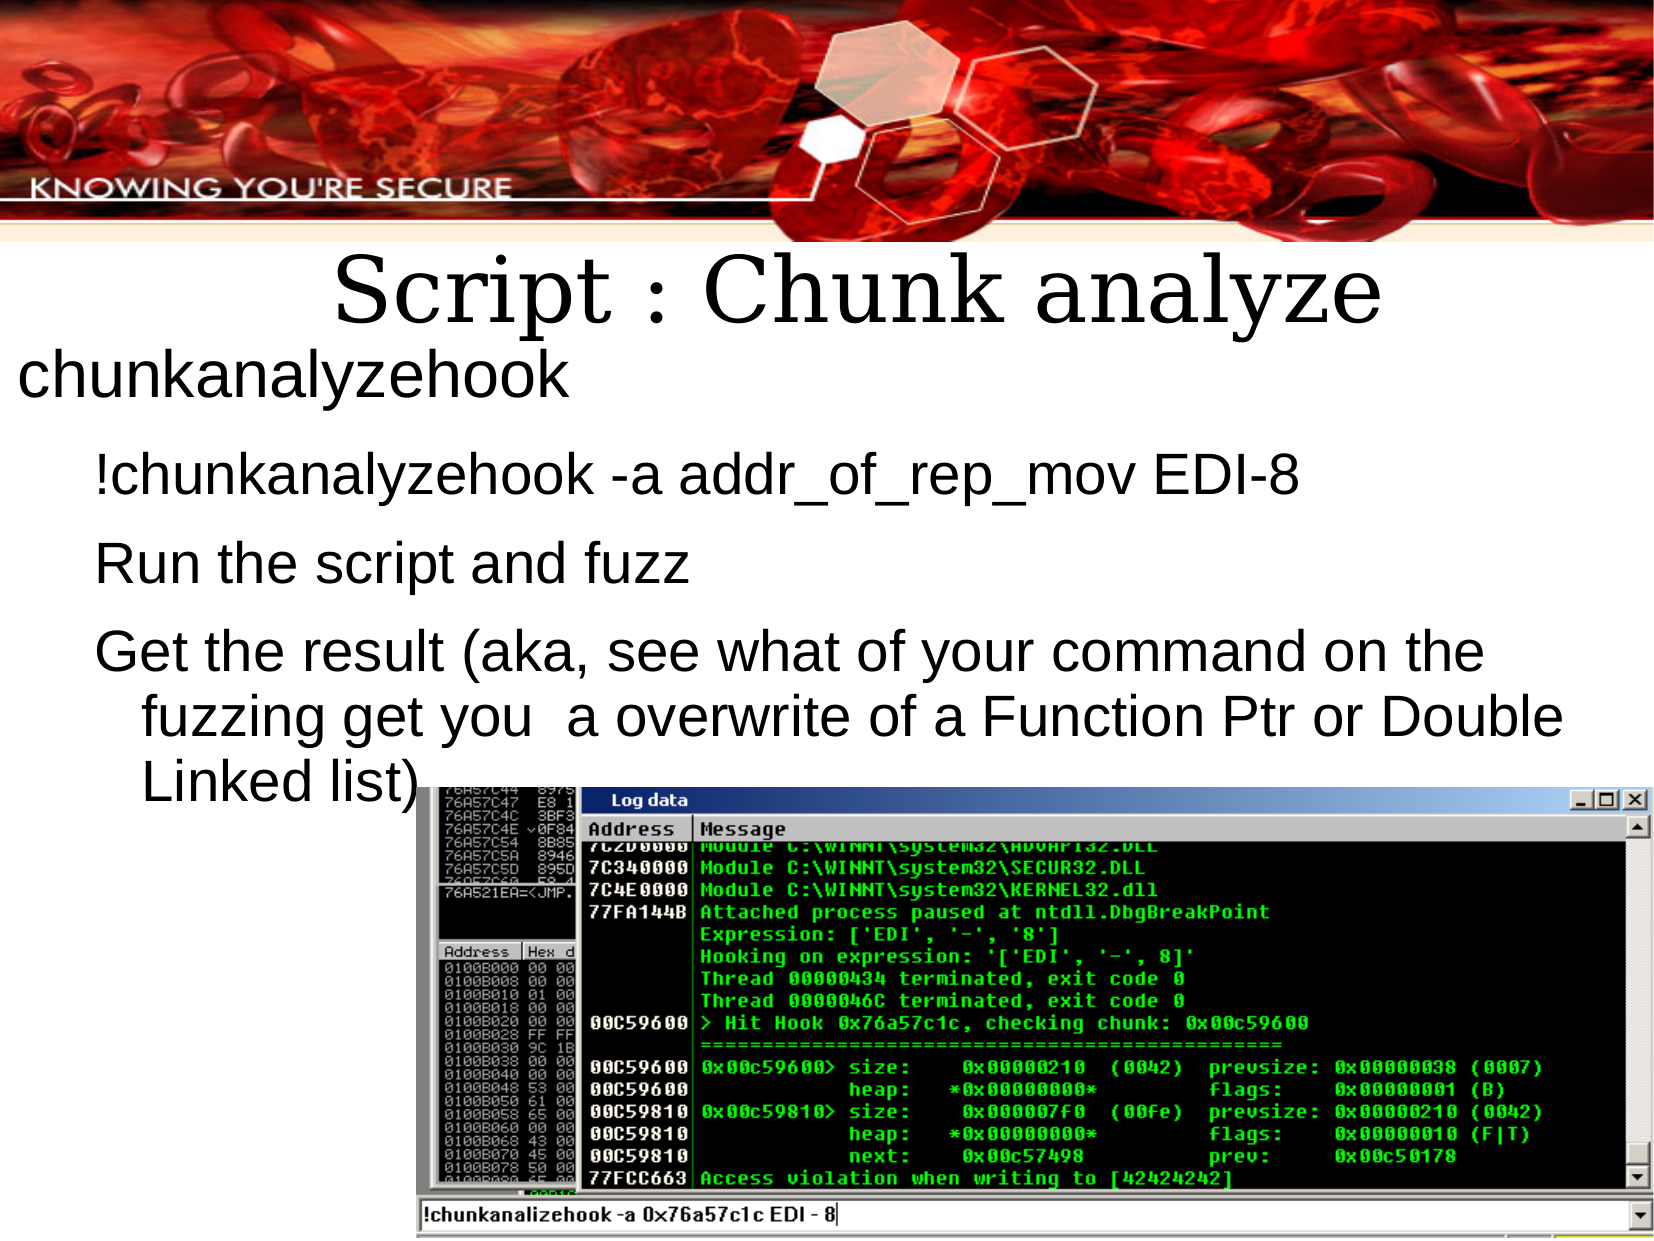

# Script : Chunk analyze
chunkanalyzehook
!chunkanalyzehook -a addr_of_rep_mov EDI-8
Run the script and fuzz
Get the result (aka, see what of your command on the fuzzing get you a overwrite of a Function Ptr or Double Linked list)